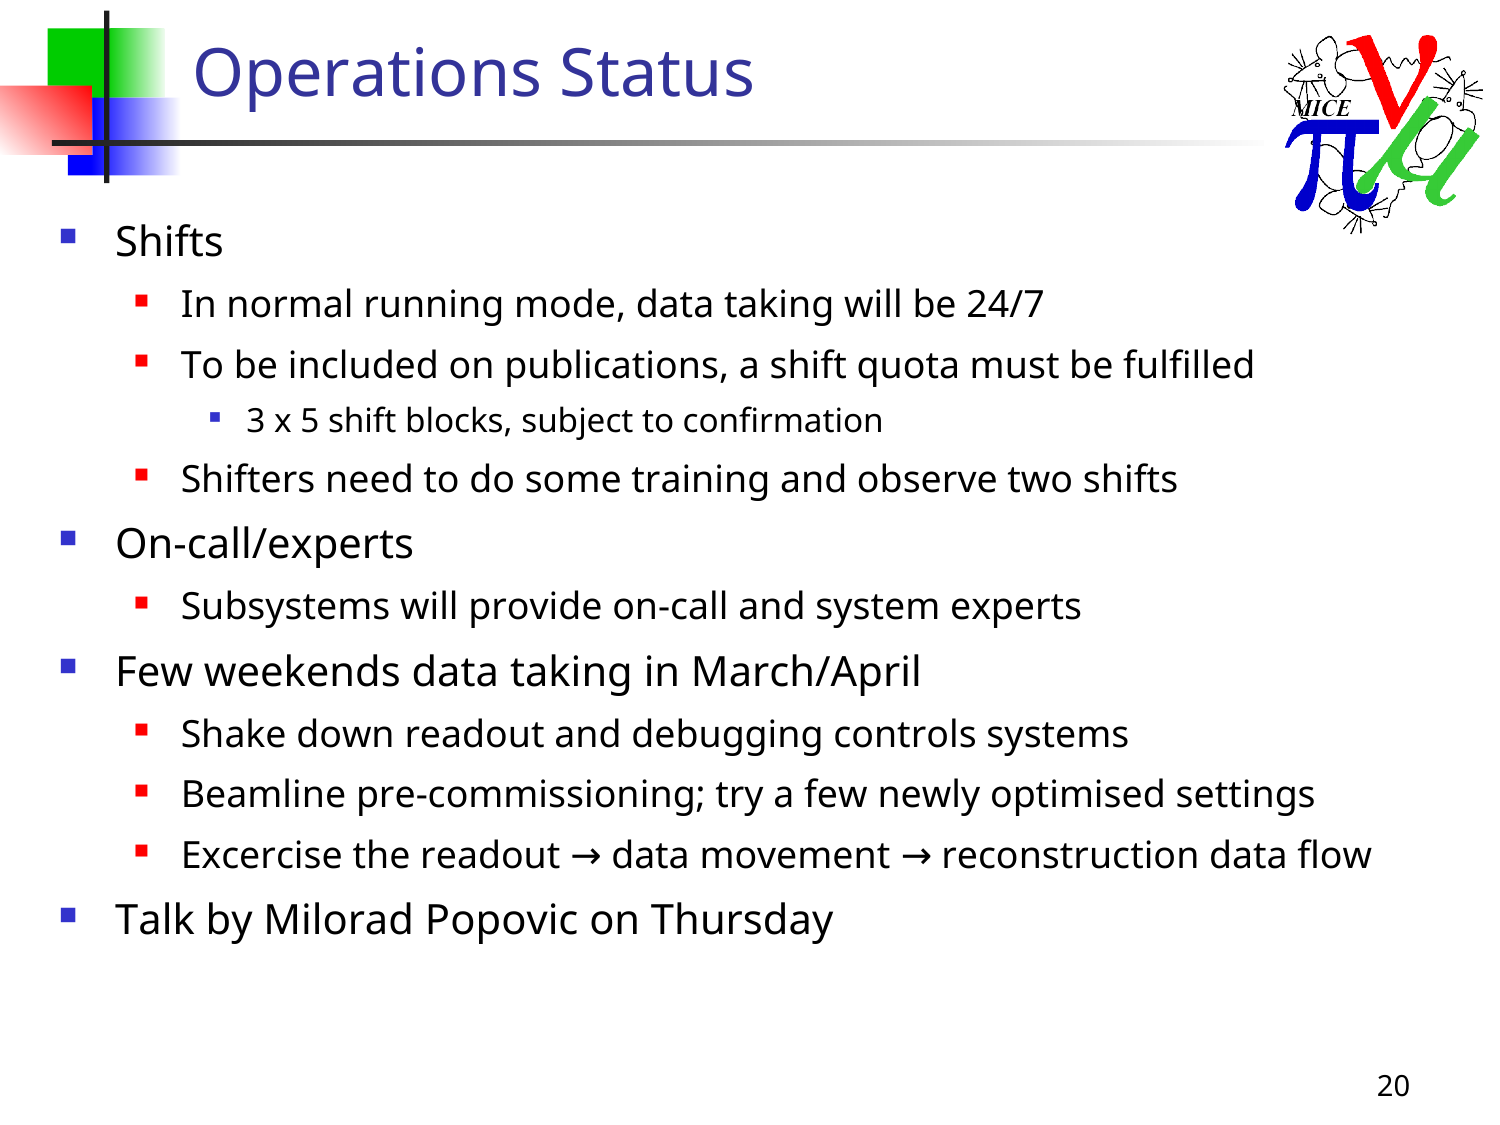

# Operations Status
Shifts
In normal running mode, data taking will be 24/7
To be included on publications, a shift quota must be fulfilled
3 x 5 shift blocks, subject to confirmation
Shifters need to do some training and observe two shifts
On-call/experts
Subsystems will provide on-call and system experts
Few weekends data taking in March/April
Shake down readout and debugging controls systems
Beamline pre-commissioning; try a few newly optimised settings
Excercise the readout → data movement → reconstruction data flow
Talk by Milorad Popovic on Thursday
20